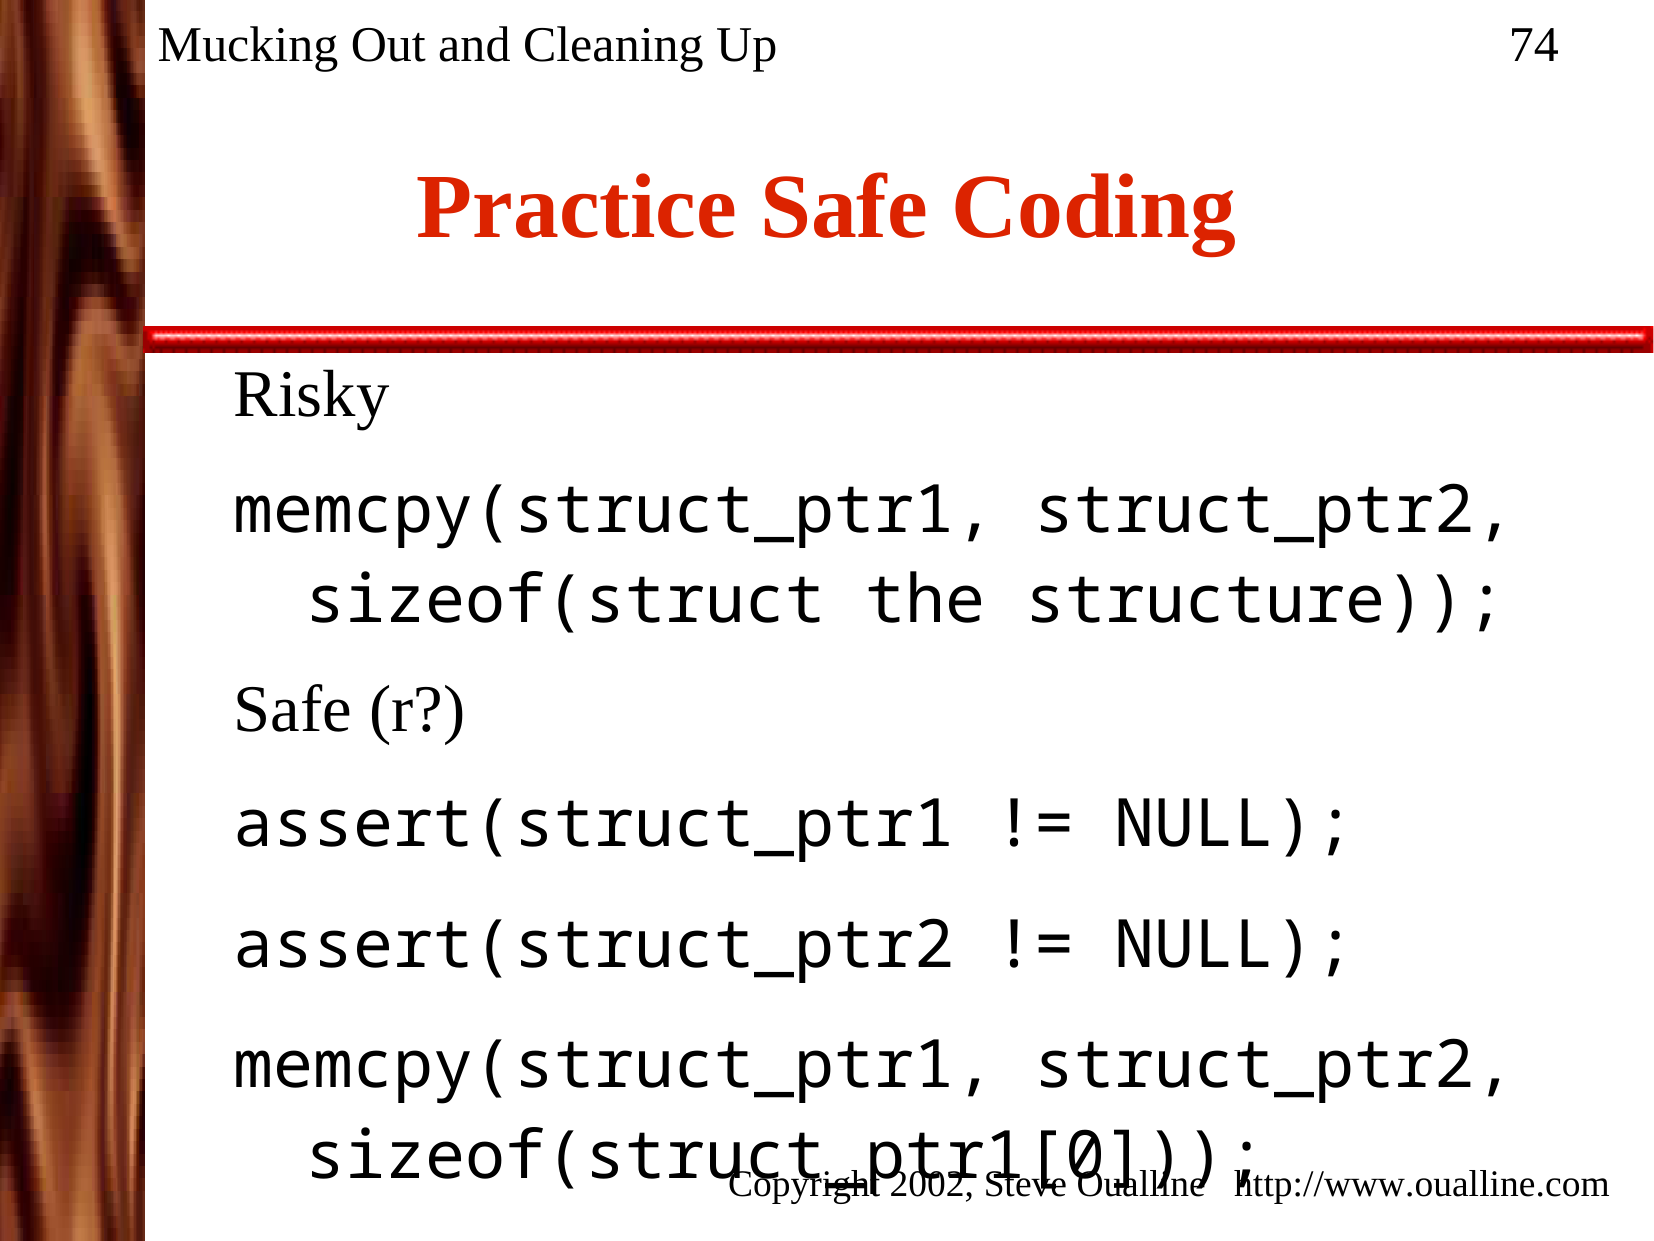

# Practice Safe Coding
Risky
memcpy(struct_ptr1, struct_ptr2, sizeof(struct the structure));
Safe (r?)
assert(struct_ptr1 != NULL);
assert(struct_ptr2 != NULL);
memcpy(struct_ptr1, struct_ptr2, sizeof(struct_ptr1[0]));